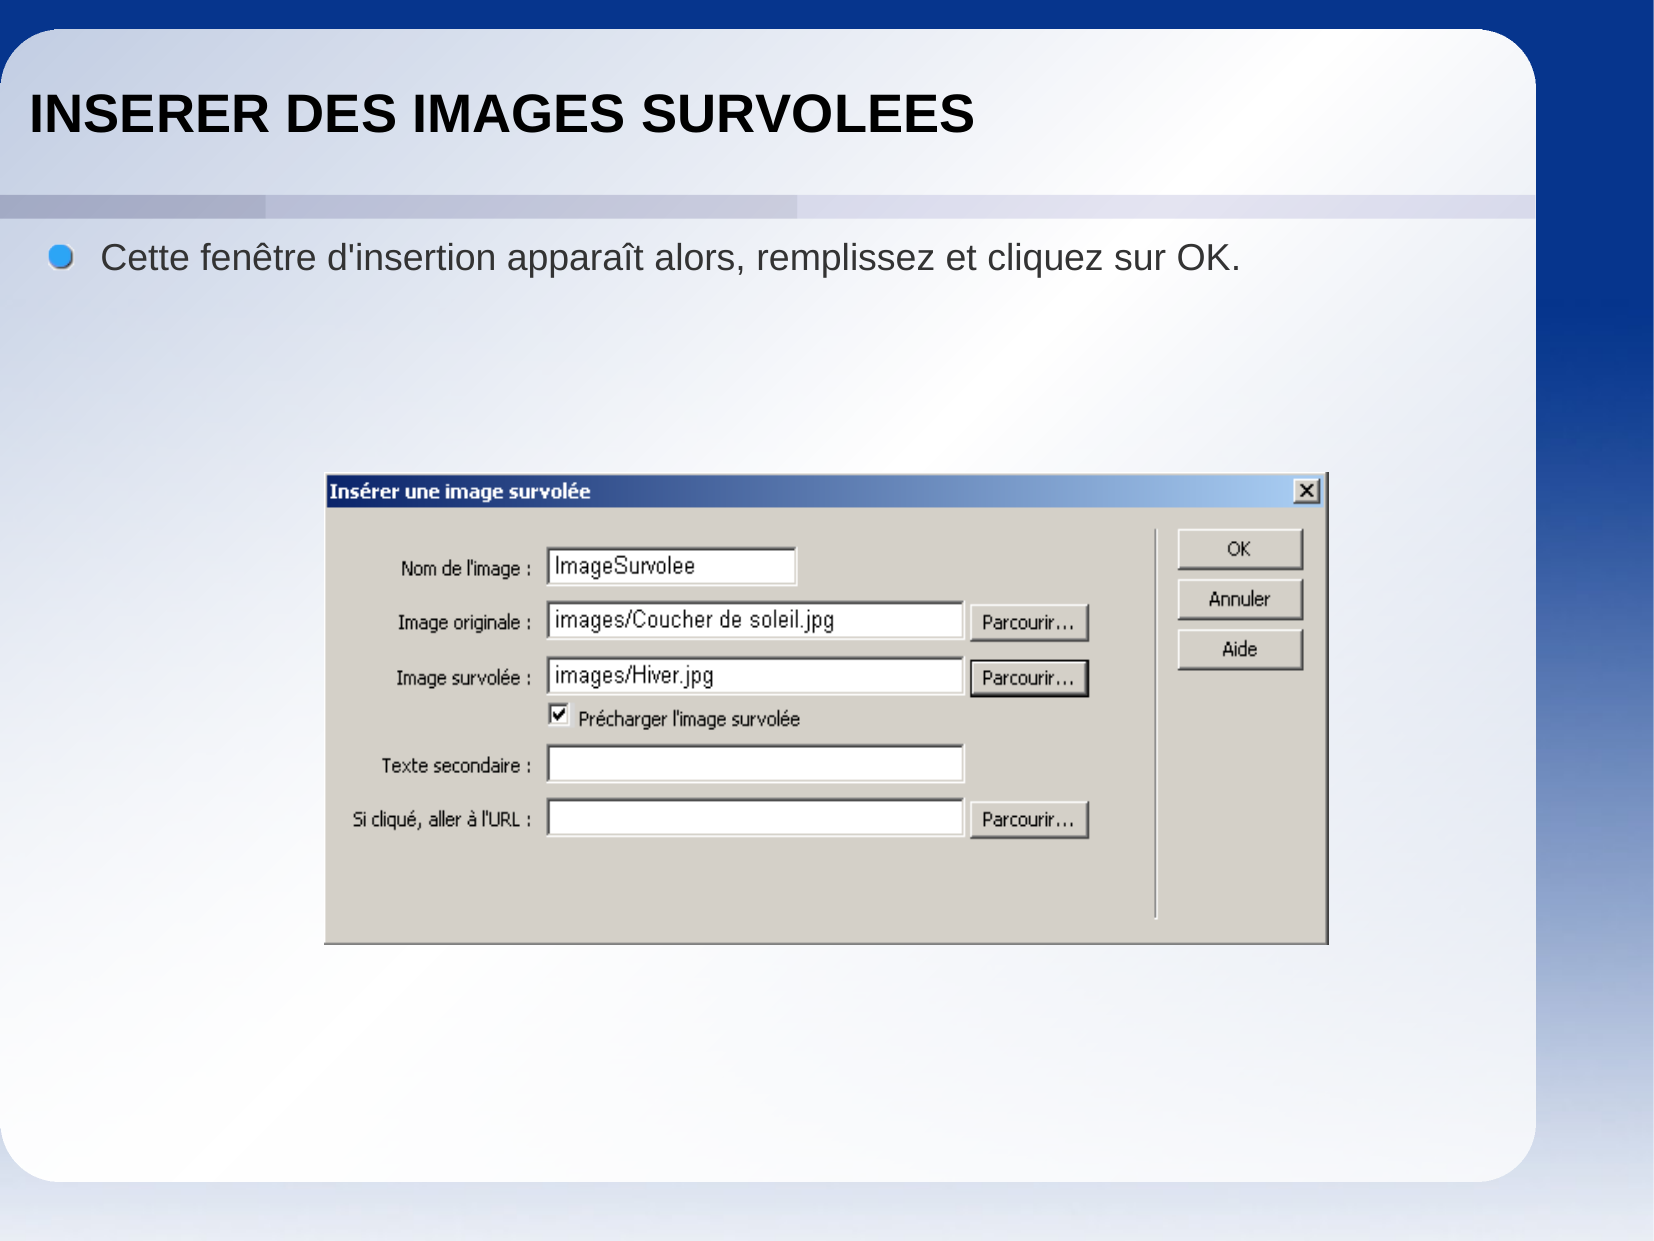

# INSERER DES IMAGES SURVOLEES
Cette fenêtre d'insertion apparaît alors, remplissez et cliquez sur OK.